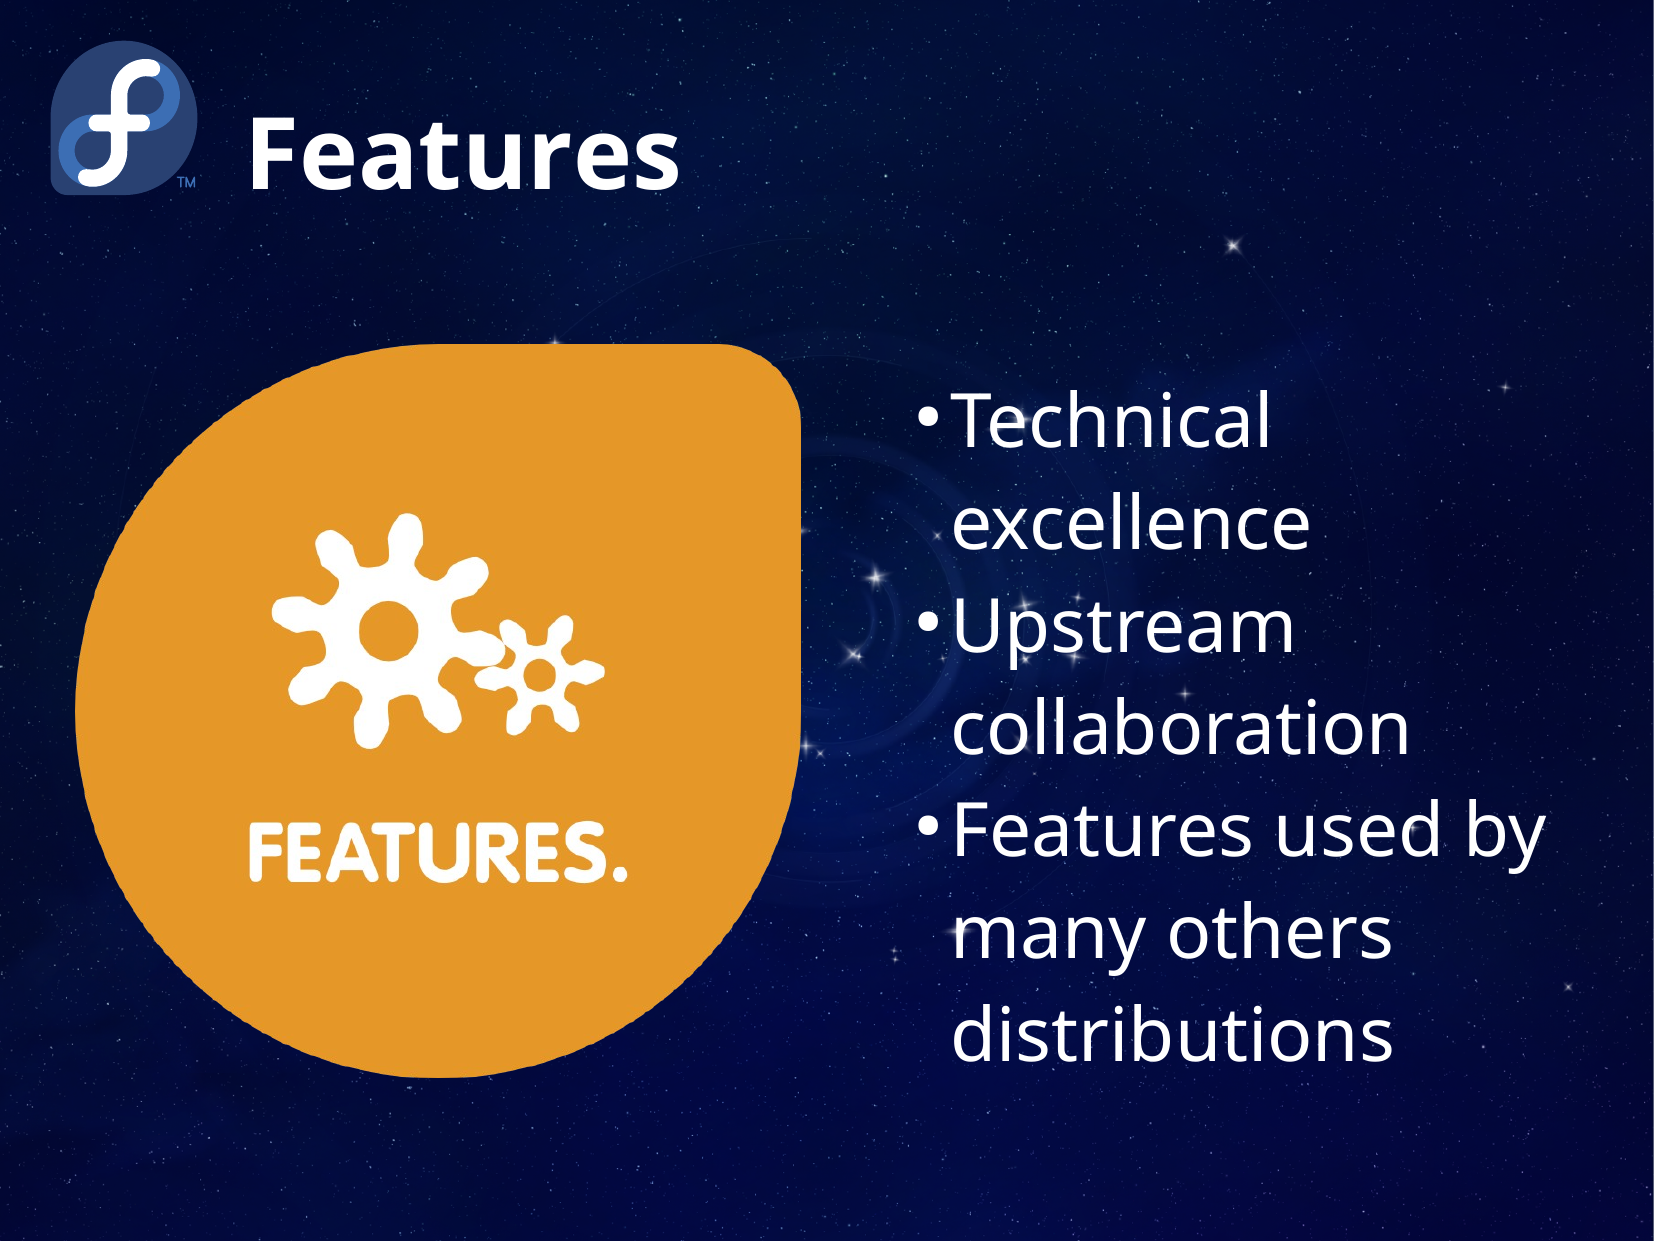

Features
Technical excellence
Upstream collaboration
Features used by many others distributions